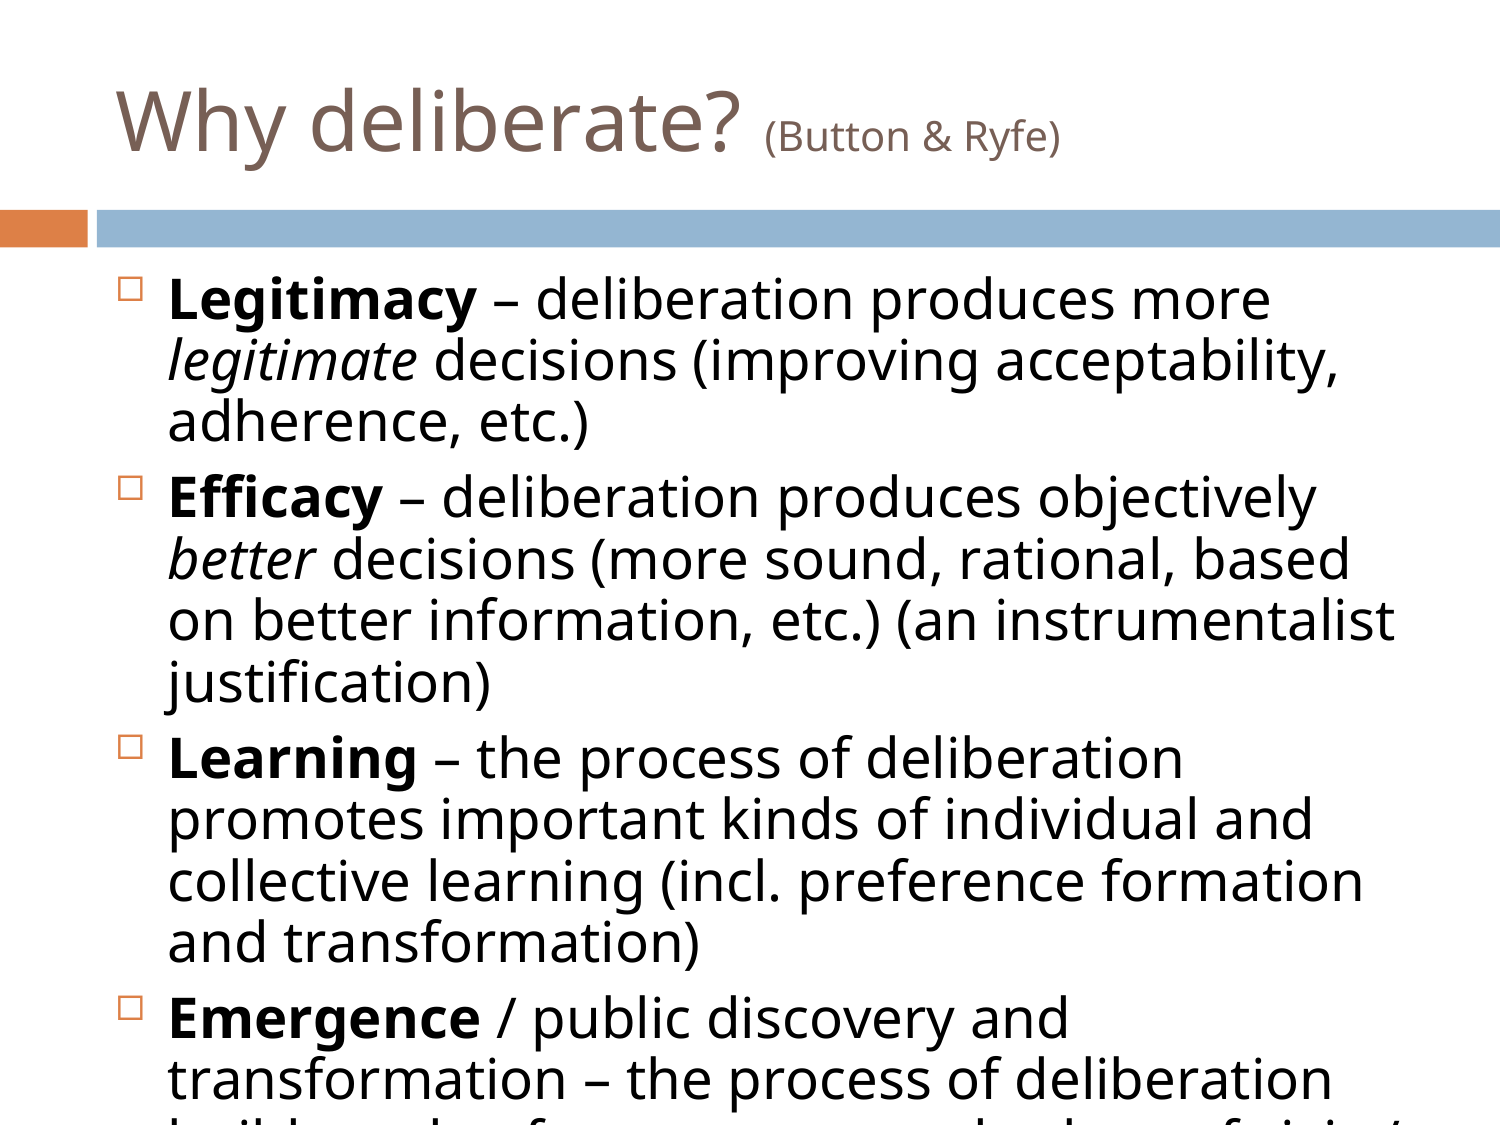

# Why deliberate? (Button & Ryfe)
Legitimacy – deliberation produces more legitimate decisions (improving acceptability, adherence, etc.)
Efficacy – deliberation produces objectively better decisions (more sound, rational, based on better information, etc.) (an instrumentalist justification)
Learning – the process of deliberation promotes important kinds of individual and collective learning (incl. preference formation and transformation)
Emergence / public discovery and transformation – the process of deliberation builds and enforces norms and values of civic / public culture (‘calls a public into being’)